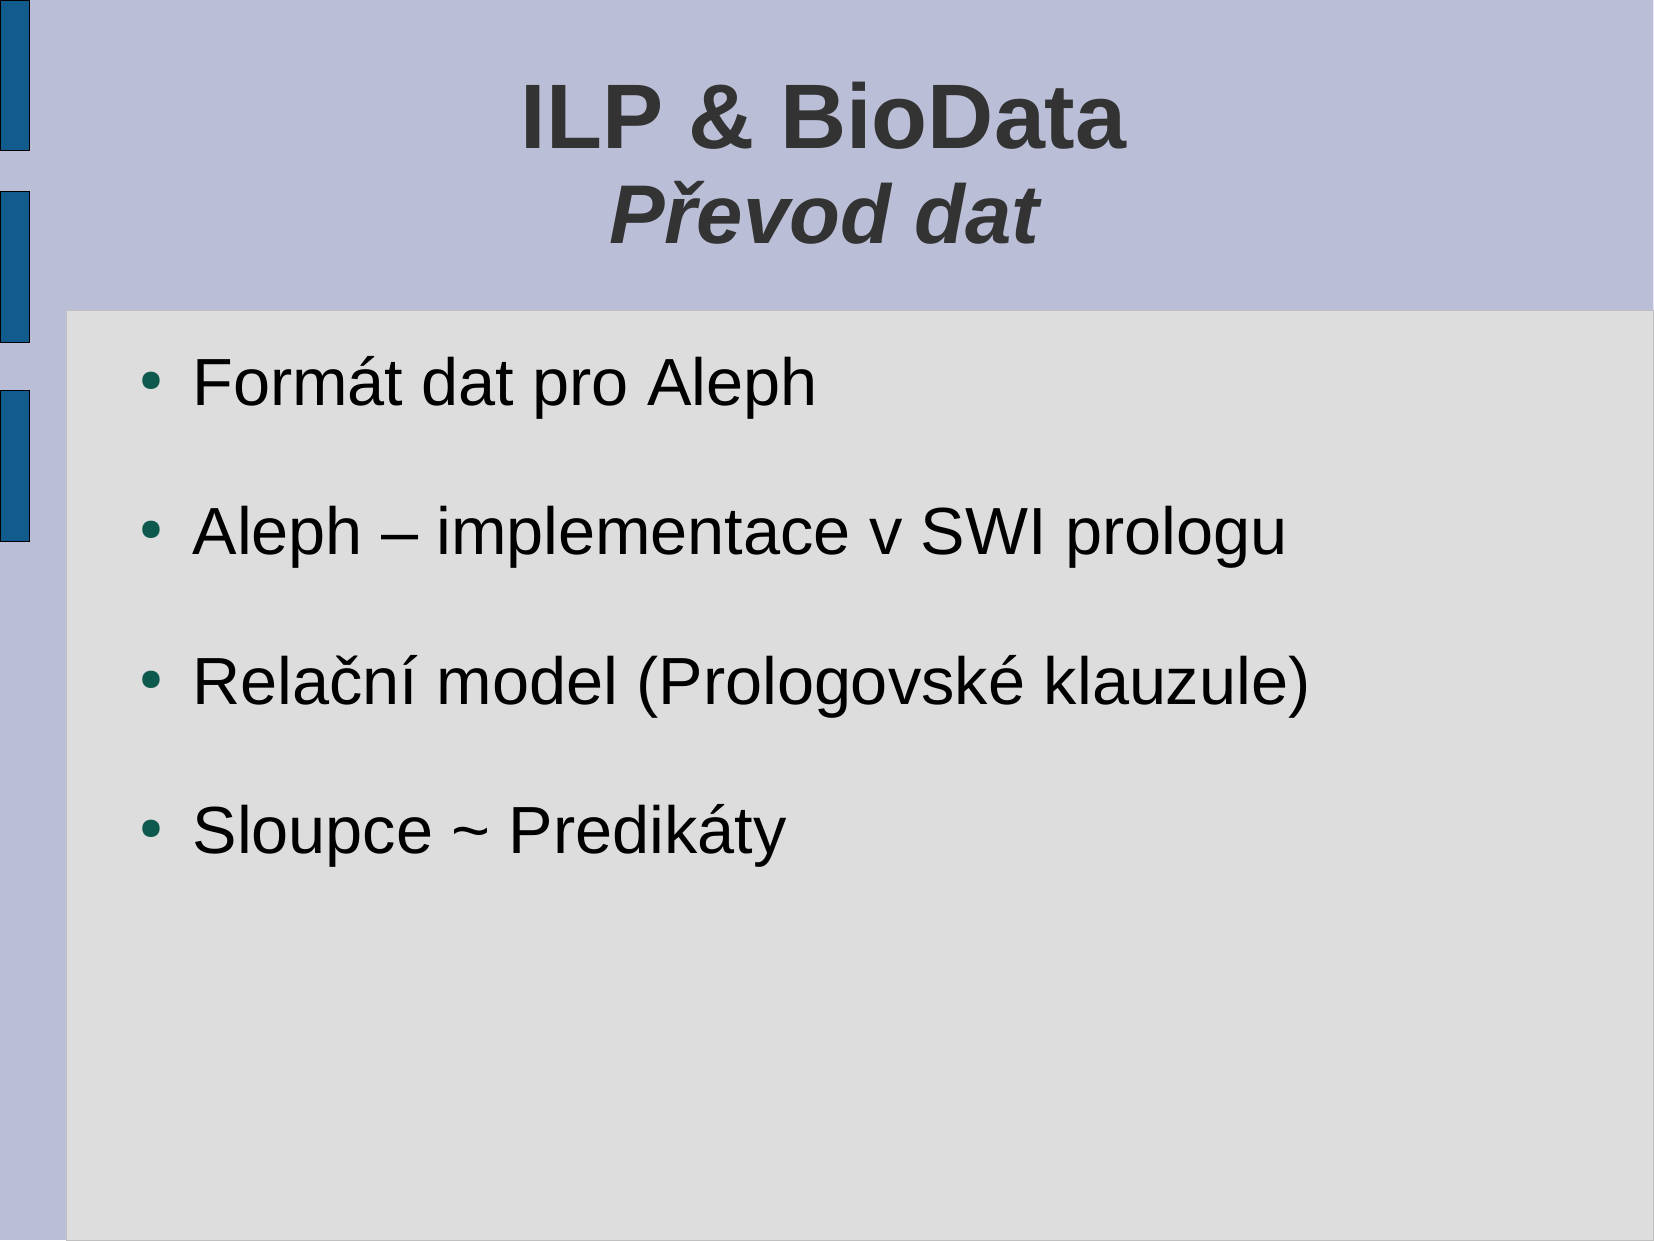

# ILP & BioData Převod dat
Formát dat pro Aleph
Aleph – implementace v SWI prologu
Relační model (Prologovské klauzule)
Sloupce ~ Predikáty